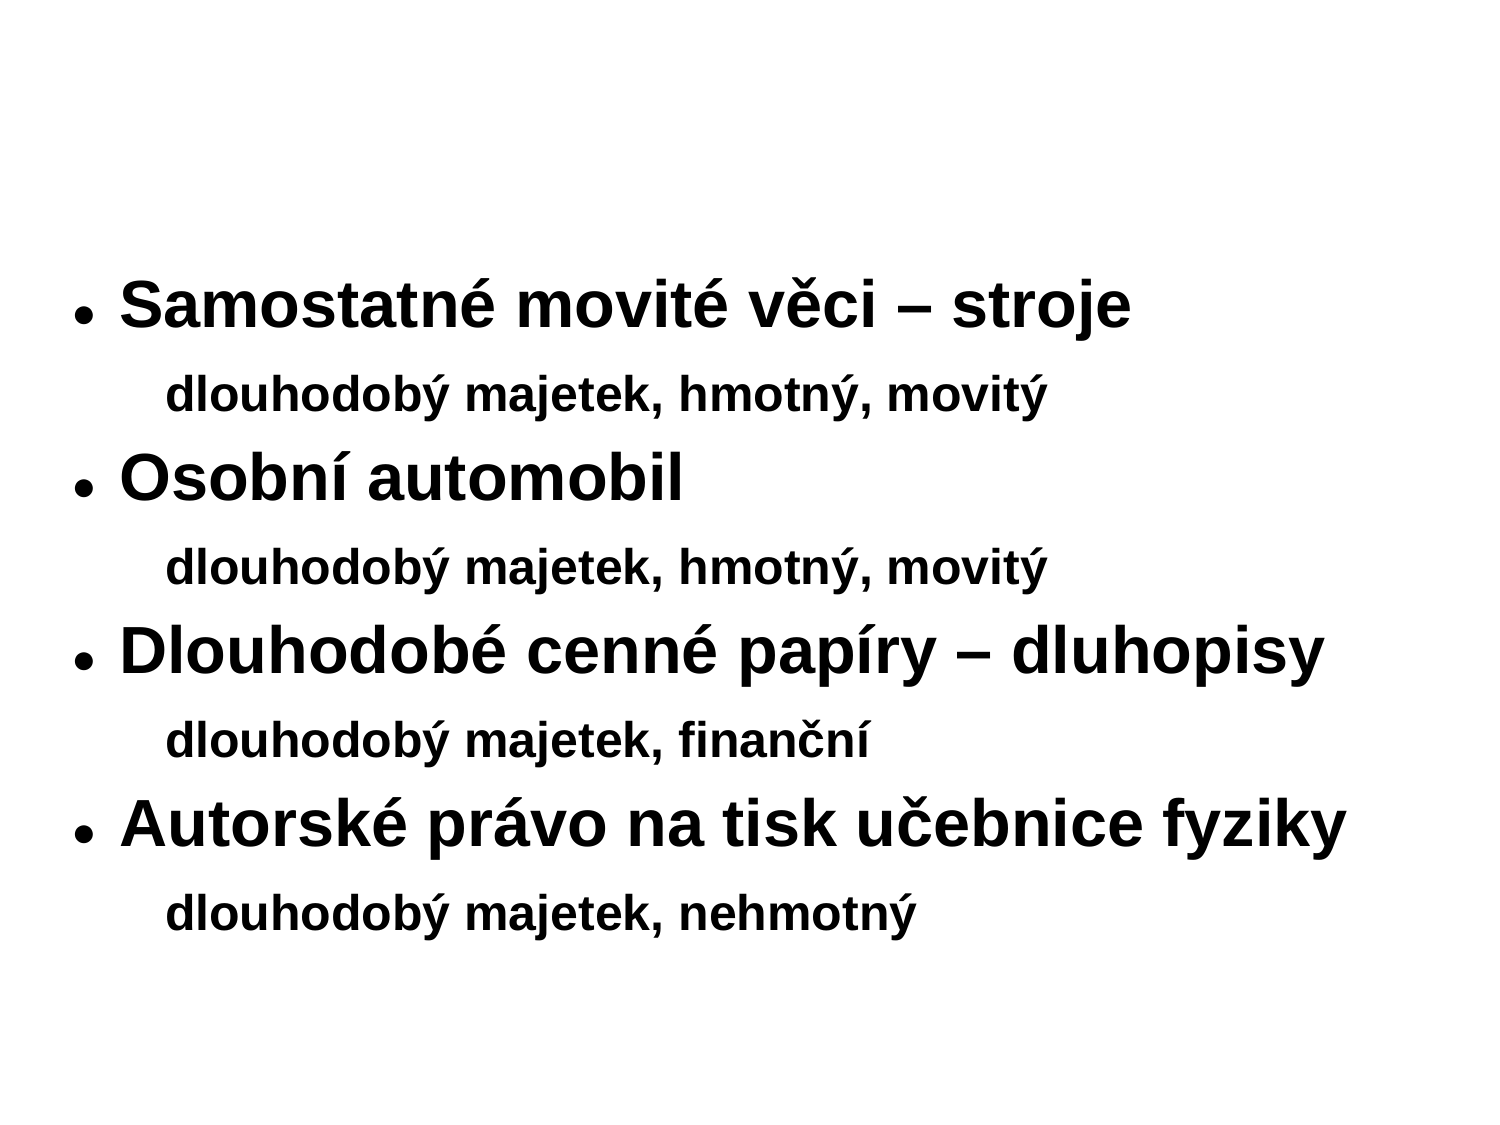

# ● Samostatné movité věci – stroje
	 	dlouhodobý majetek, hmotný, movitý
	● Osobní automobil
	 	dlouhodobý majetek, hmotný, movitý
	● Dlouhodobé cenné papíry – dluhopisy
	 	dlouhodobý majetek, finanční
	● Autorské právo na tisk učebnice fyziky
	 	dlouhodobý majetek, nehmotný